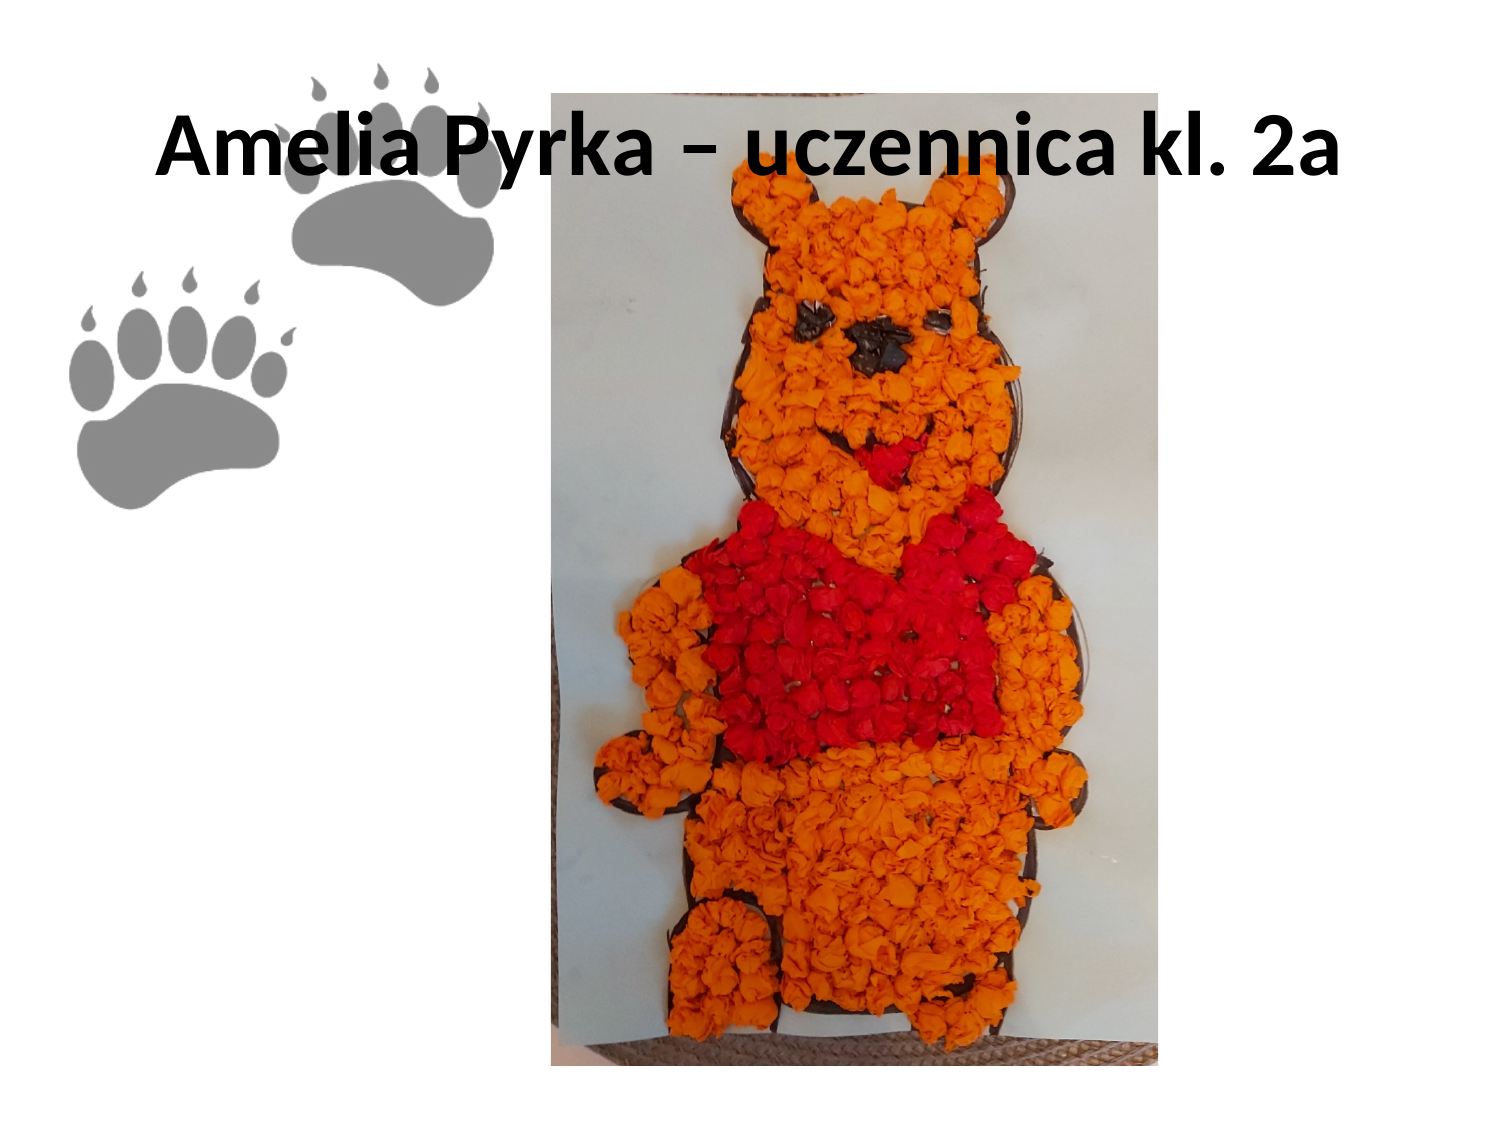

# Amelia Pyrka – uczennica kl. 2a